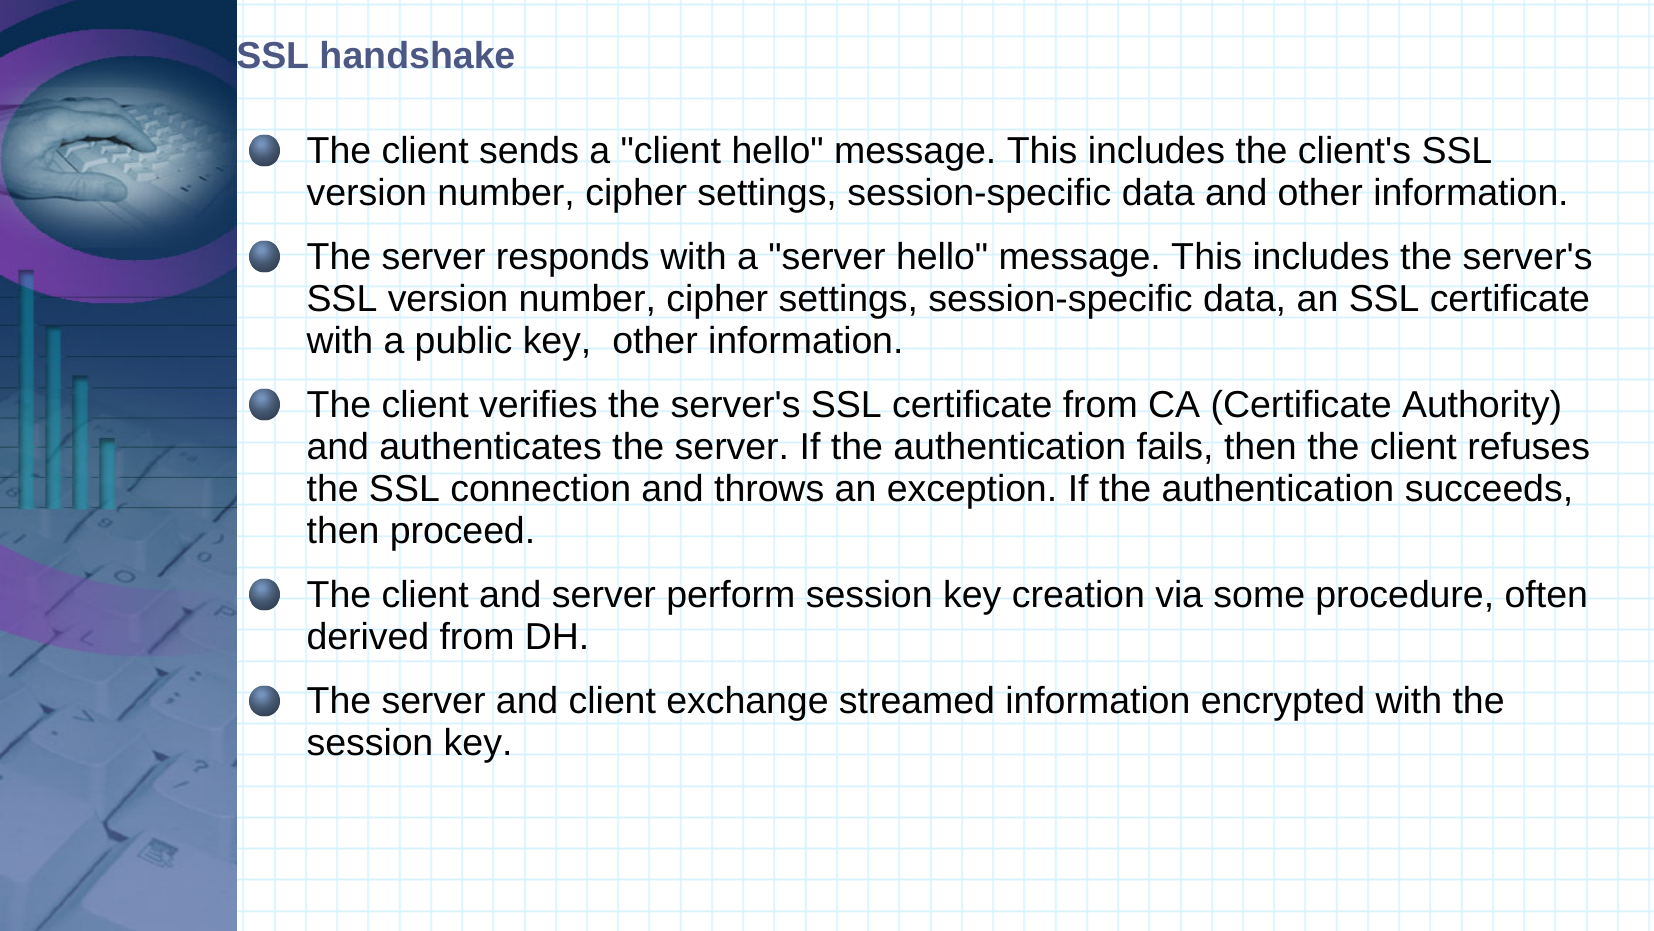

# SSL handshake
The client sends a "client hello" message. This includes the client's SSL version number, cipher settings, session-specific data and other information.
The server responds with a "server hello" message. This includes the server's SSL version number, cipher settings, session-specific data, an SSL certificate with a public key, other information.
The client verifies the server's SSL certificate from CA (Certificate Authority) and authenticates the server. If the authentication fails, then the client refuses the SSL connection and throws an exception. If the authentication succeeds, then proceed.
The client and server perform session key creation via some procedure, often derived from DH.
The server and client exchange streamed information encrypted with the session key.